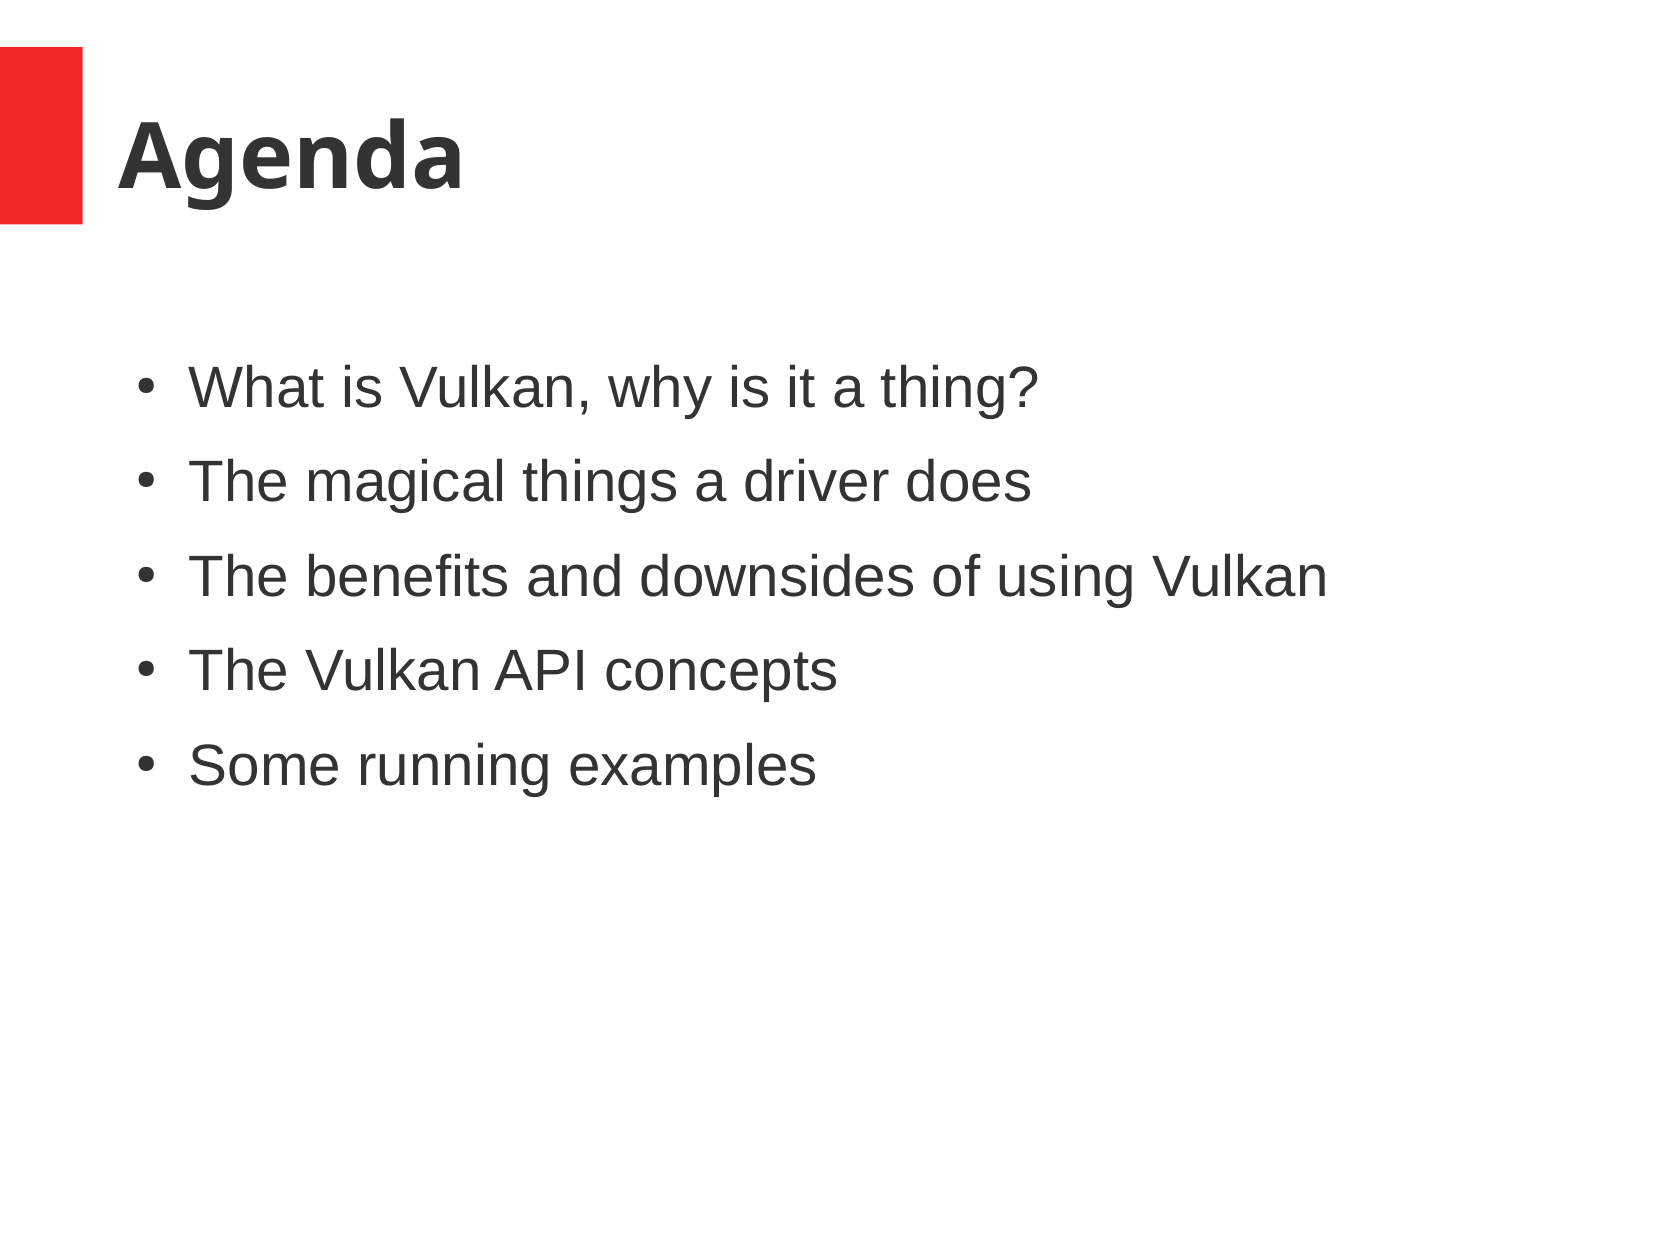

# Agenda
What is Vulkan, why is it a thing?
The magical things a driver does
The benefits and downsides of using Vulkan
The Vulkan API concepts
Some running examples